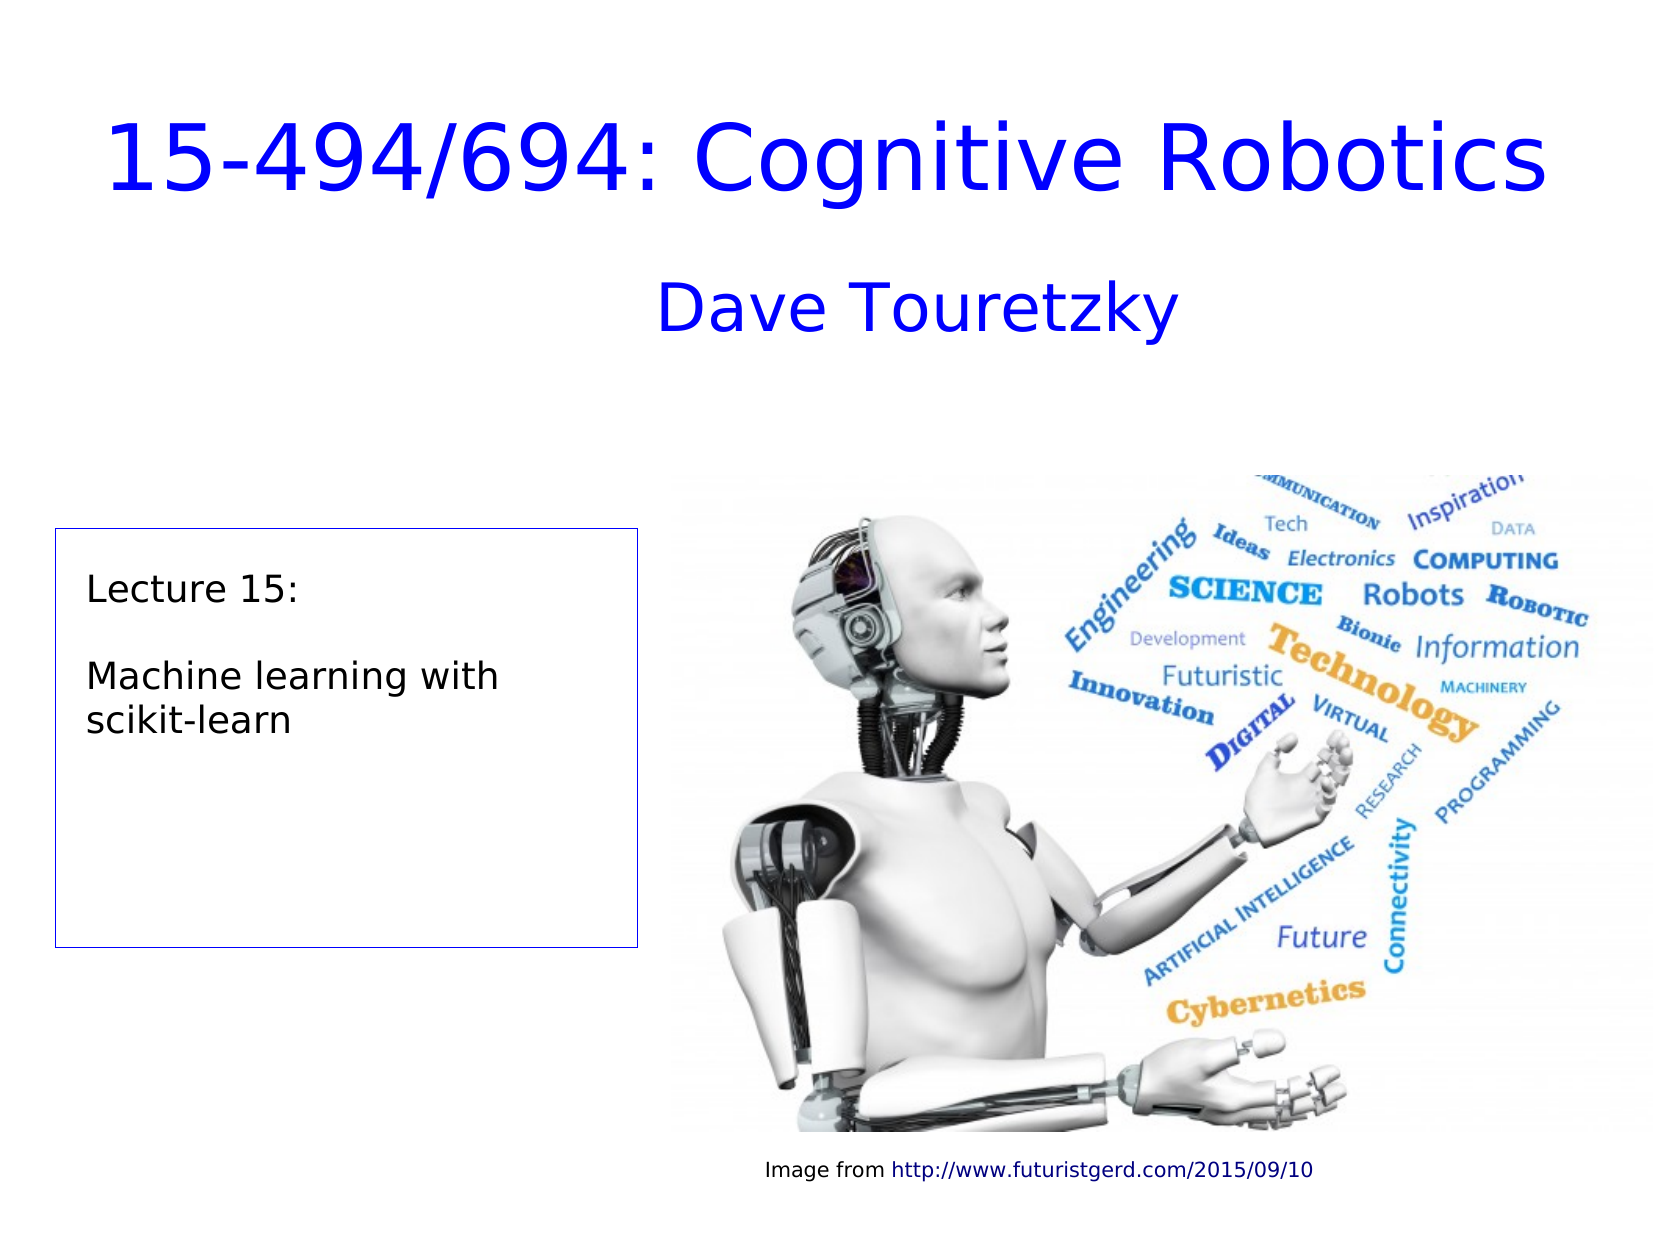

# 15-494/694: Cognitive Robotics
Dave Touretzky
Lecture 15:
Machine learning with
scikit-learn
Image from http://www.futuristgerd.com/2015/09/10